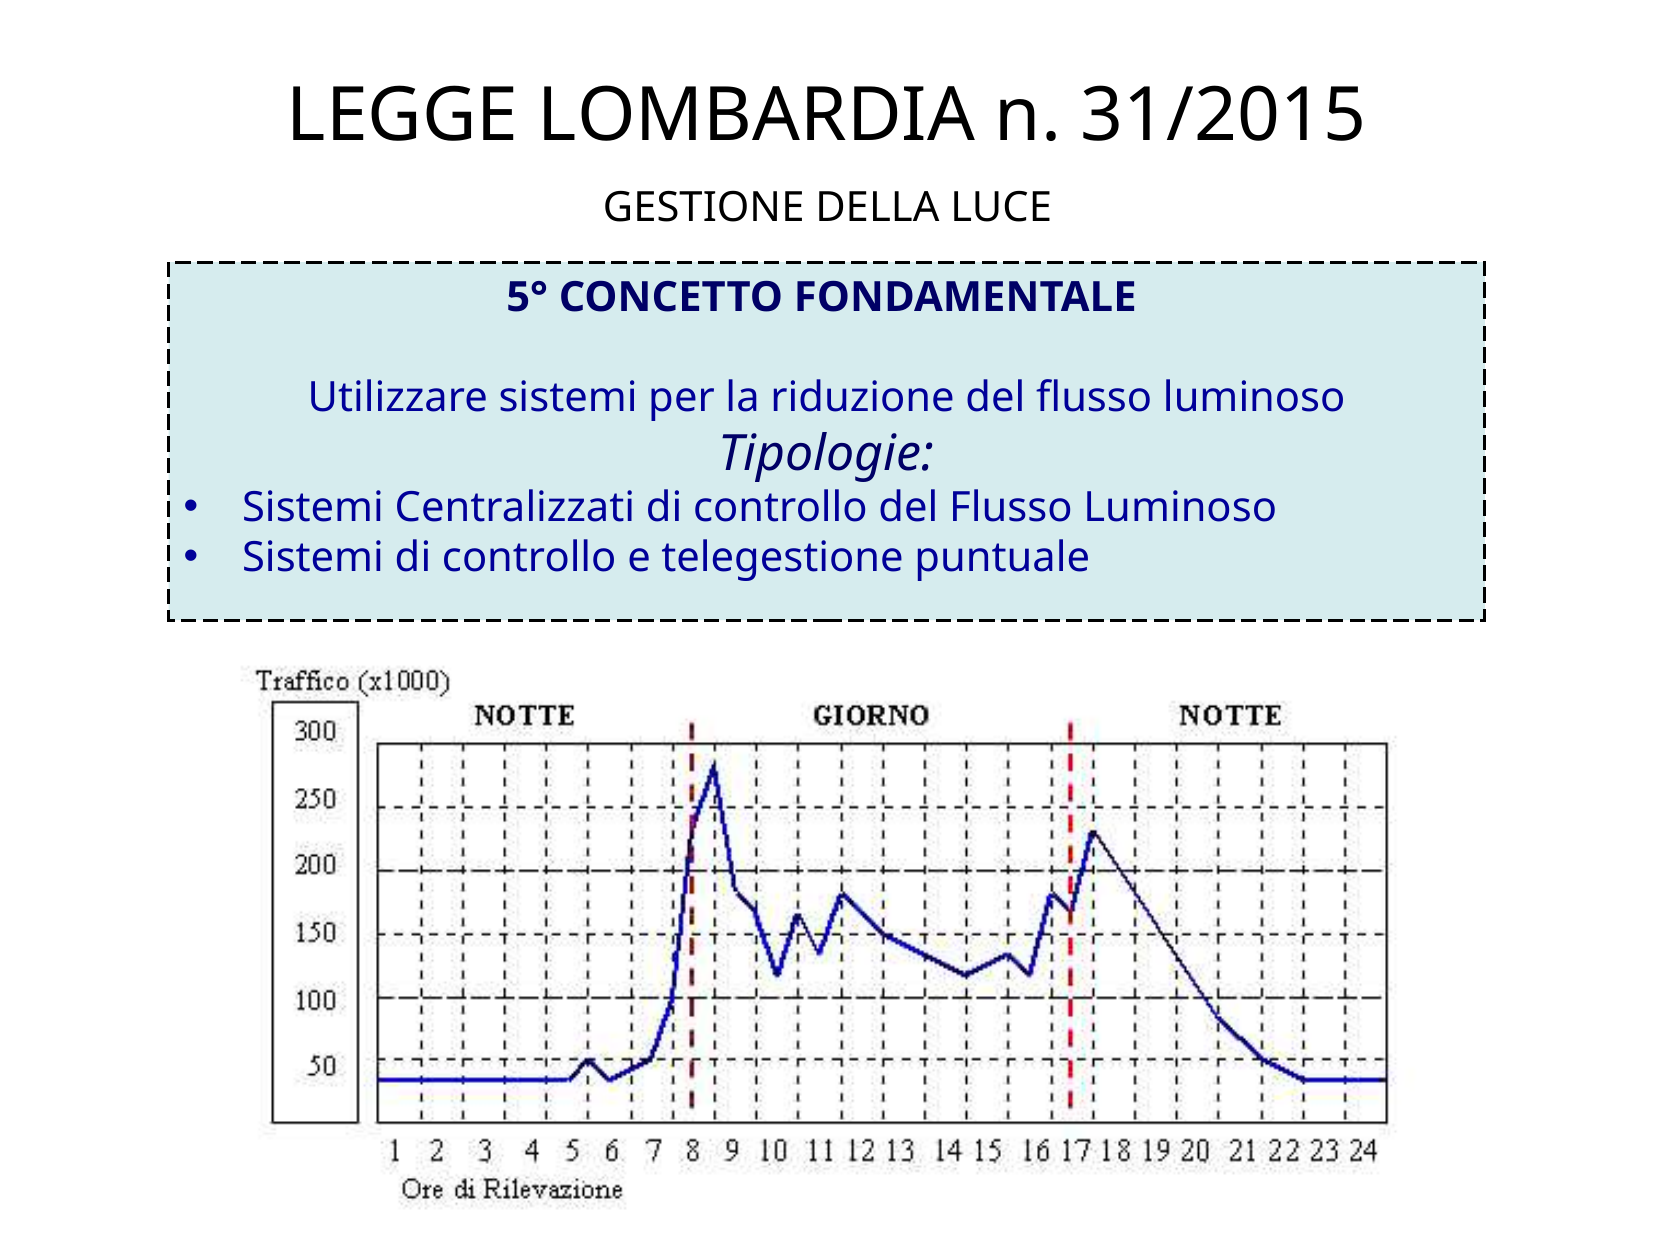

# LEGGE LOMBARDIA n. 31/2015
GESTIONE DELLA LUCE
5° CONCETTO FONDAMENTALE
Utilizzare sistemi per la riduzione del flusso luminoso
Tipologie:
Sistemi Centralizzati di controllo del Flusso Luminoso
Sistemi di controllo e telegestione puntuale